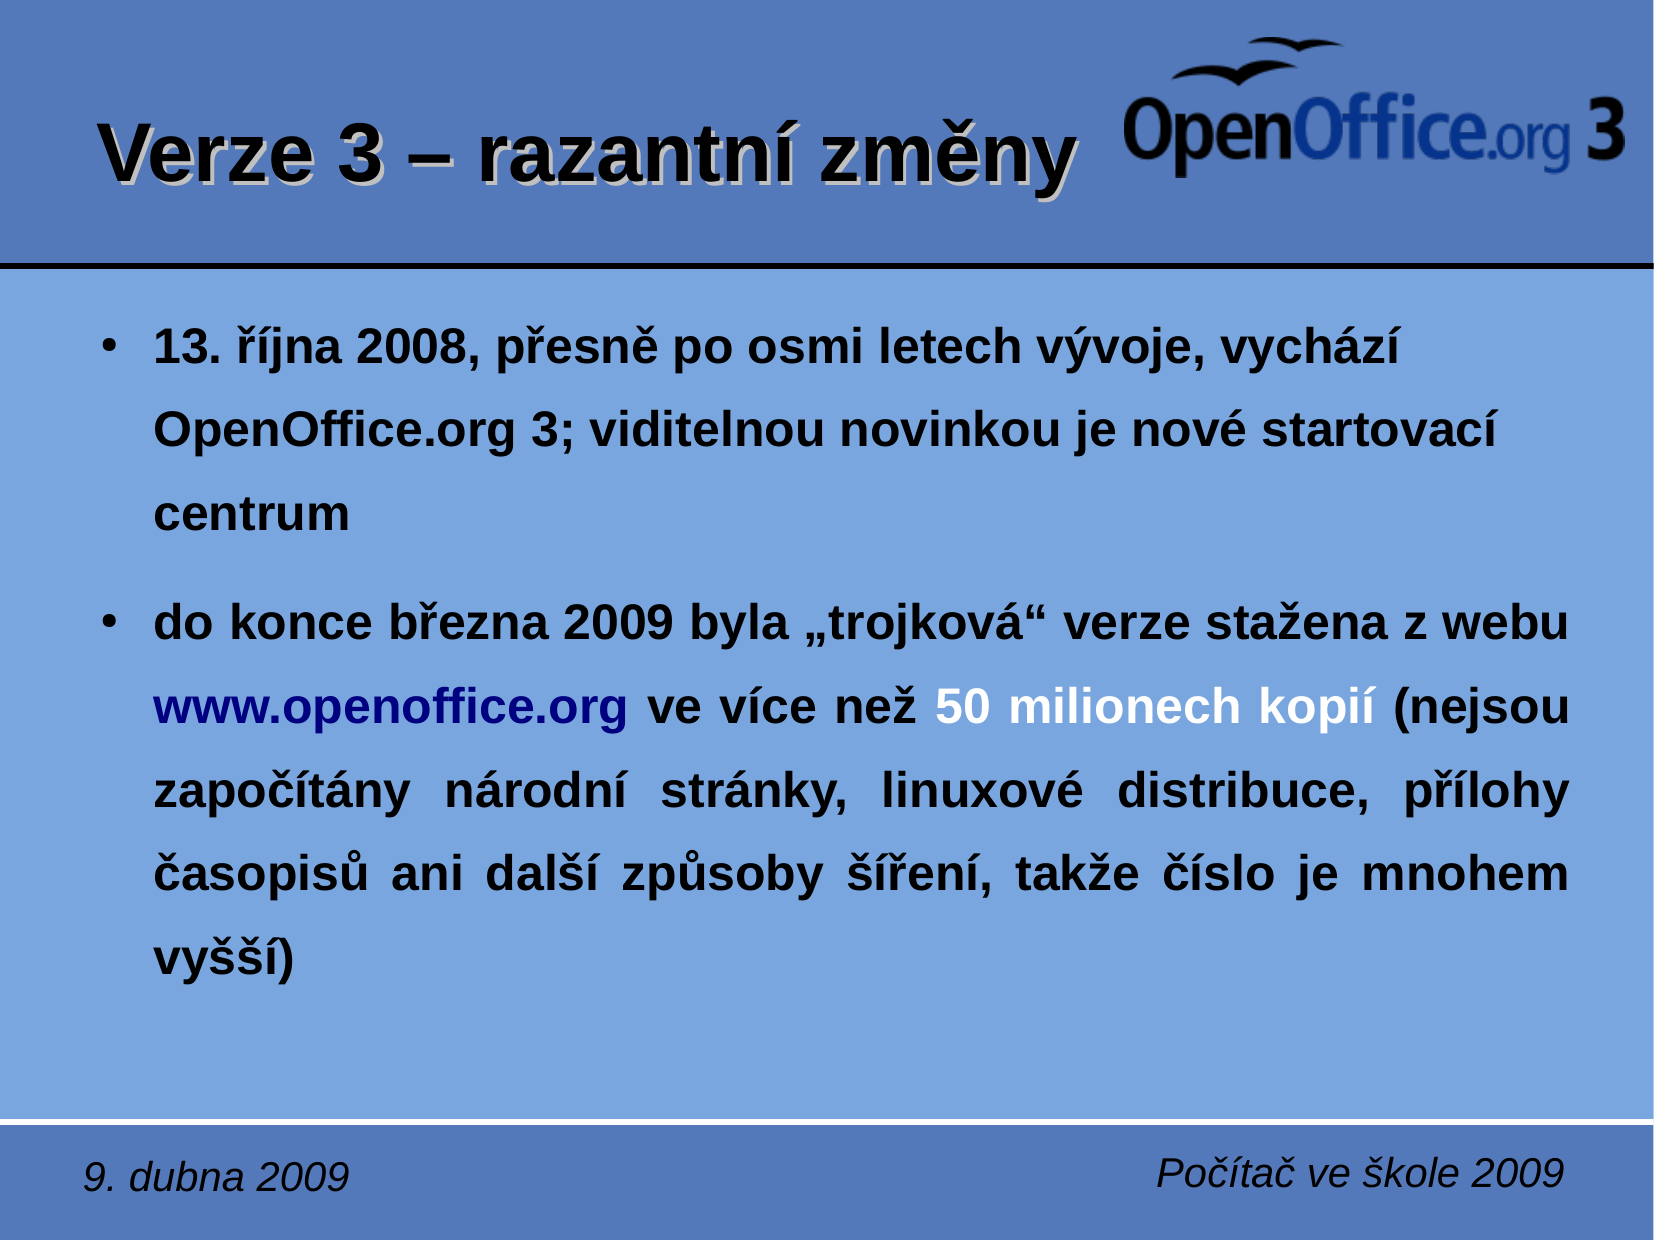

# Verze 3 – razantní změny
13. října 2008, přesně po osmi letech vývoje, vychází OpenOffice.org 3; viditelnou novinkou je nové startovací centrum
do konce března 2009 byla „trojková“ verze stažena z webu www.openoffice.org ve více než 50 milionech kopií (nejsou započítány národní stránky, linuxové distribuce, přílohy časopisů ani další způsoby šíření, takže číslo je mnohem vyšší)
Počítač ve škole 2009
9. dubna 2009